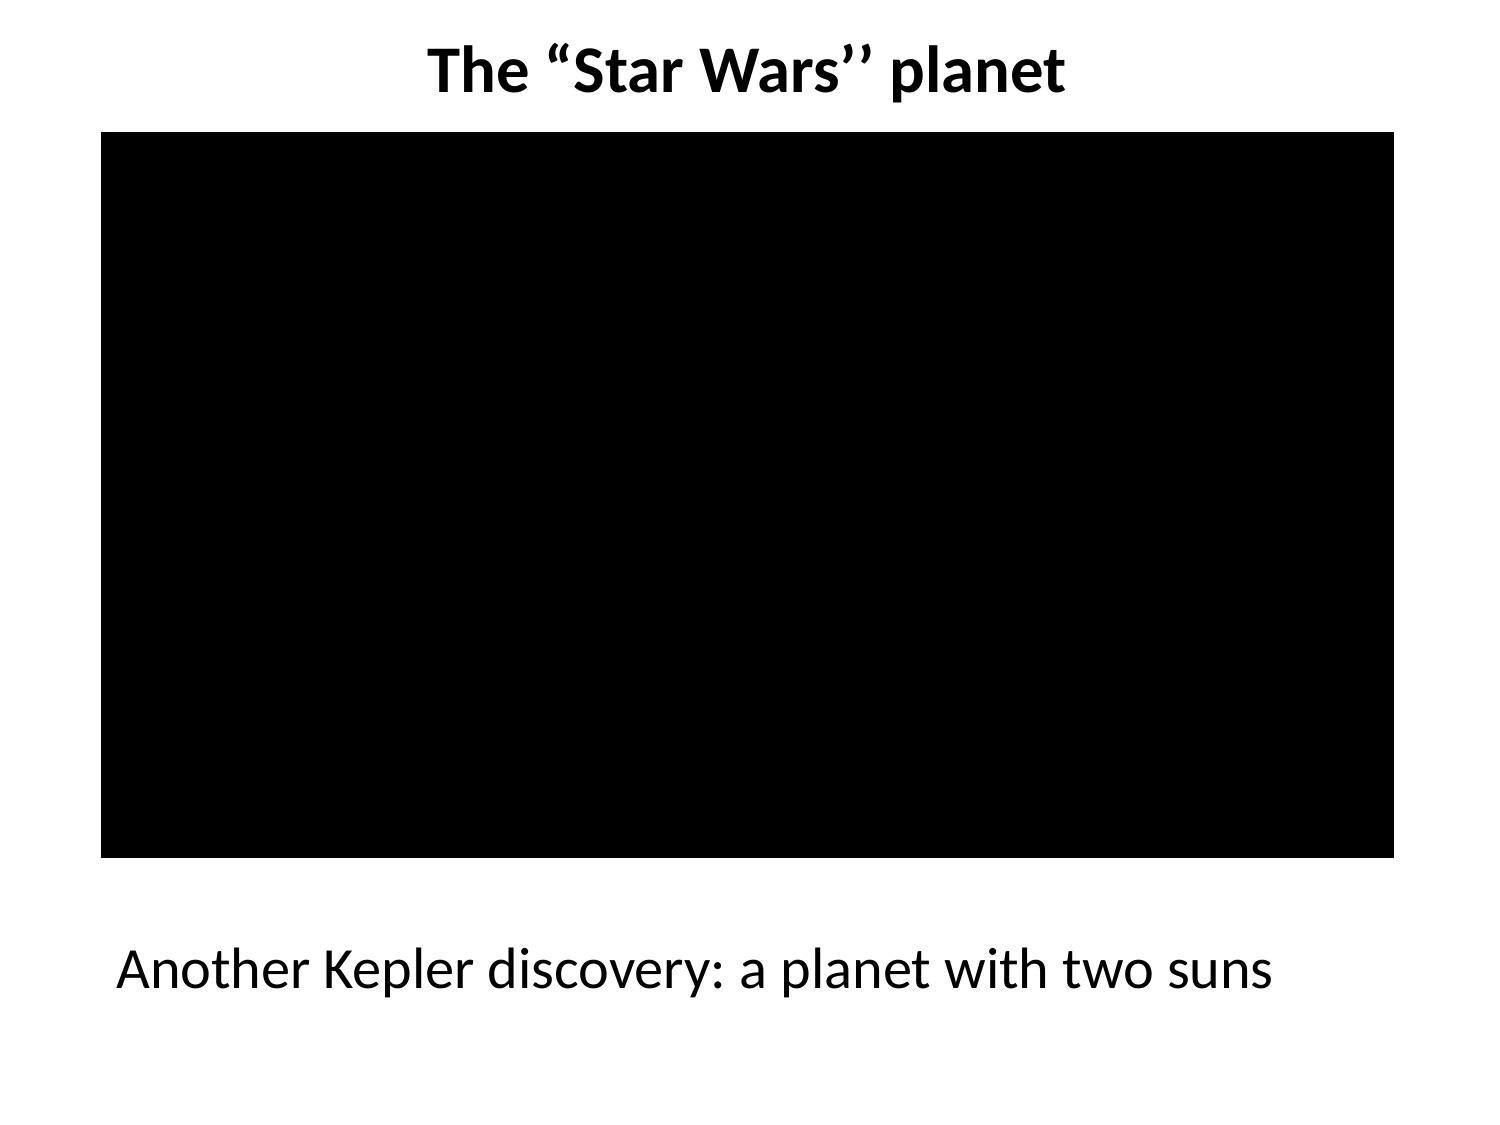

The “Star Wars’’ planet
Another Kepler discovery: a planet with two suns